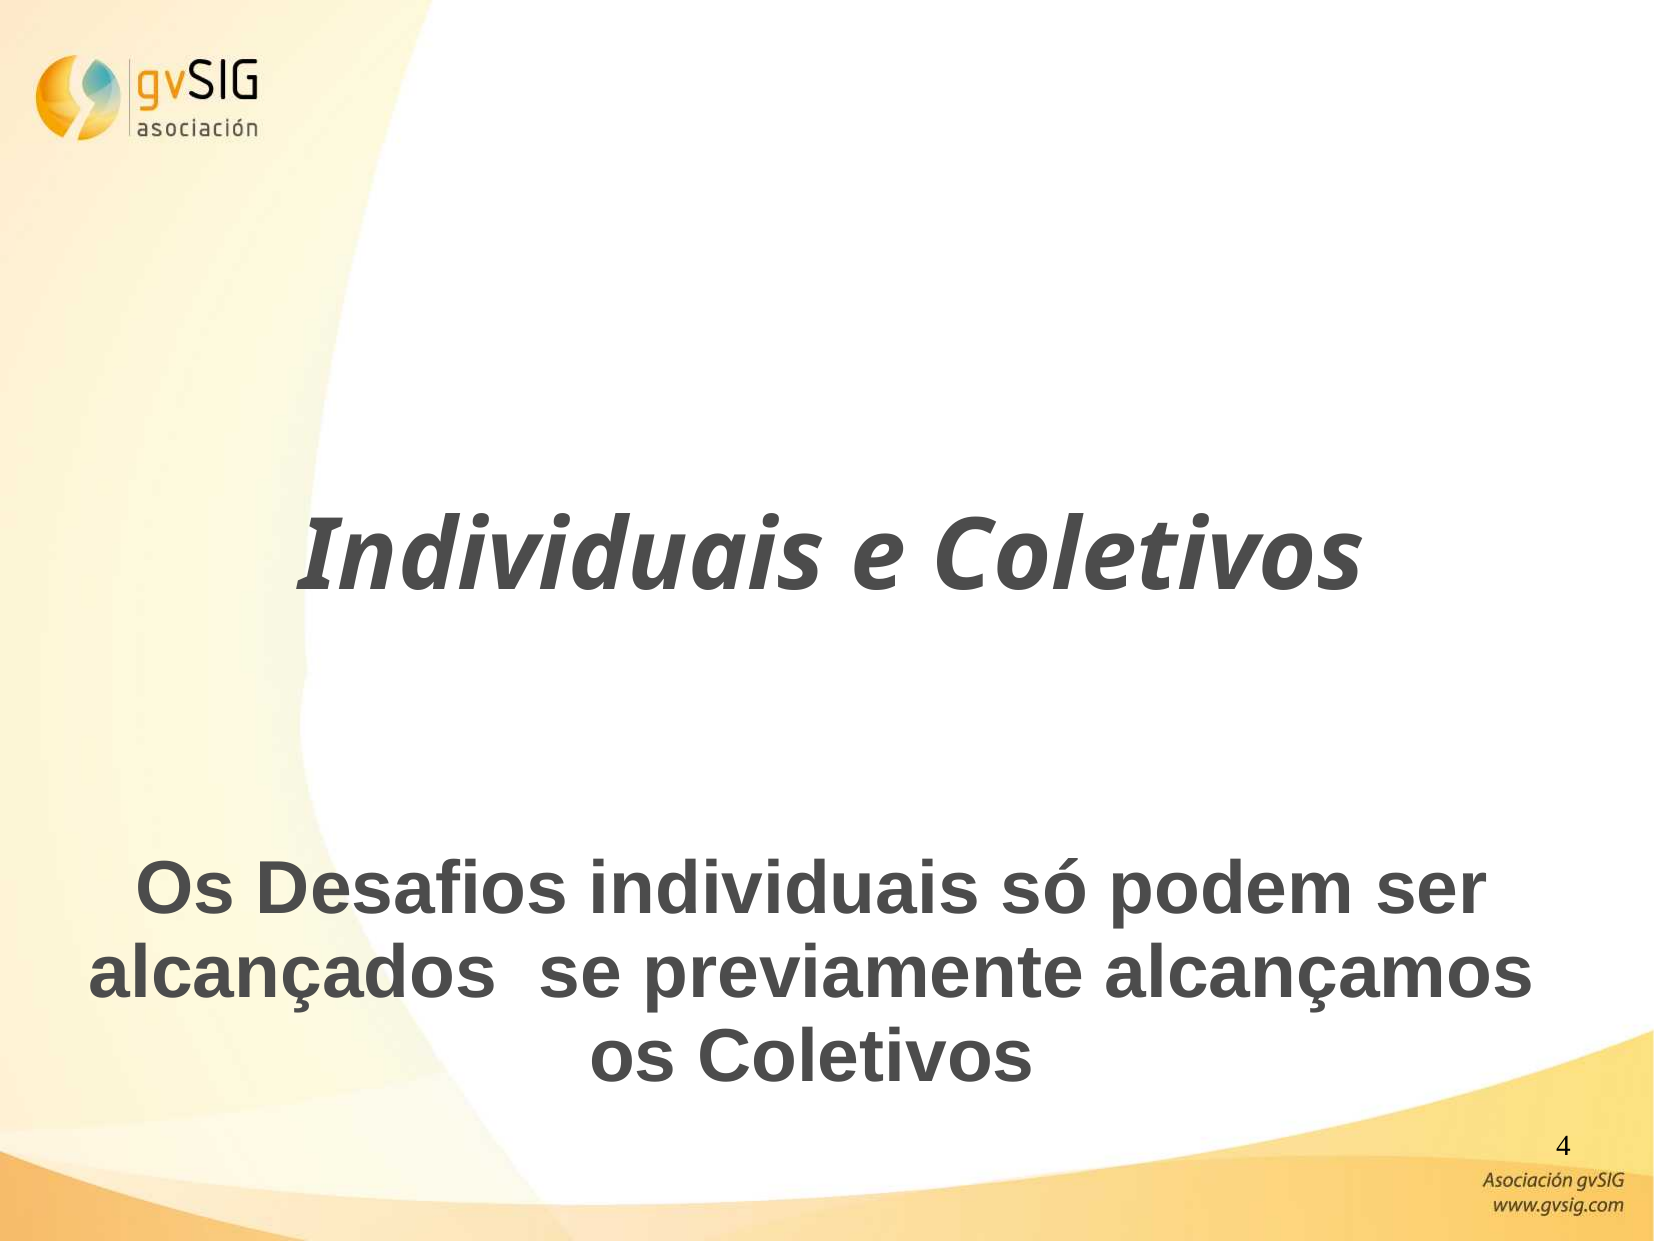

# Individuais e Coletivos
Os Desafios individuais só podem ser alcançados se previamente alcançamos os Coletivos
4